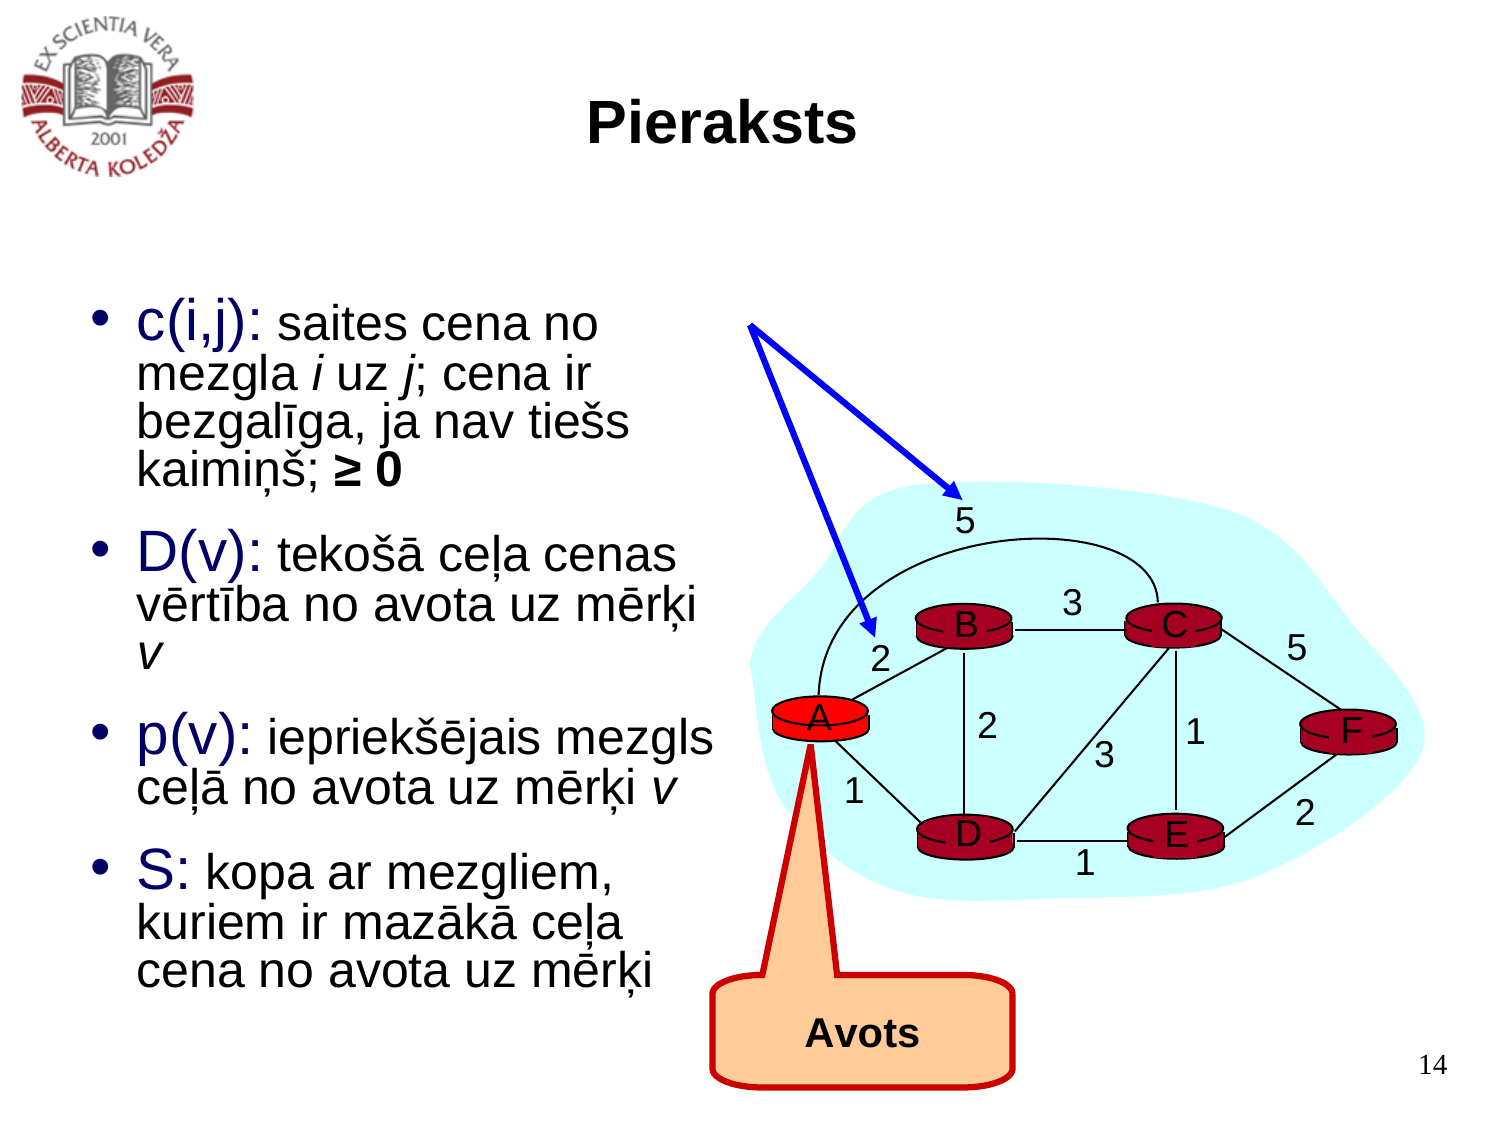

# Pieraksts
c(i,j): saites cena no mezgla i uz j; cena ir bezgalīga, ja nav tiešs kaimiņš; ≥ 0
D(v): tekošā ceļa cenas vērtība no avota uz mērķi v
p(v): iepriekšējais mezgls ceļā no avota uz mērķi v
S: kopa ar mezgliem, kuriem ir mazākā ceļa cena no avota uz mērķi
5
3
B
C
5
2
A
2
F
1
3
1
2
D
E
1
Avots